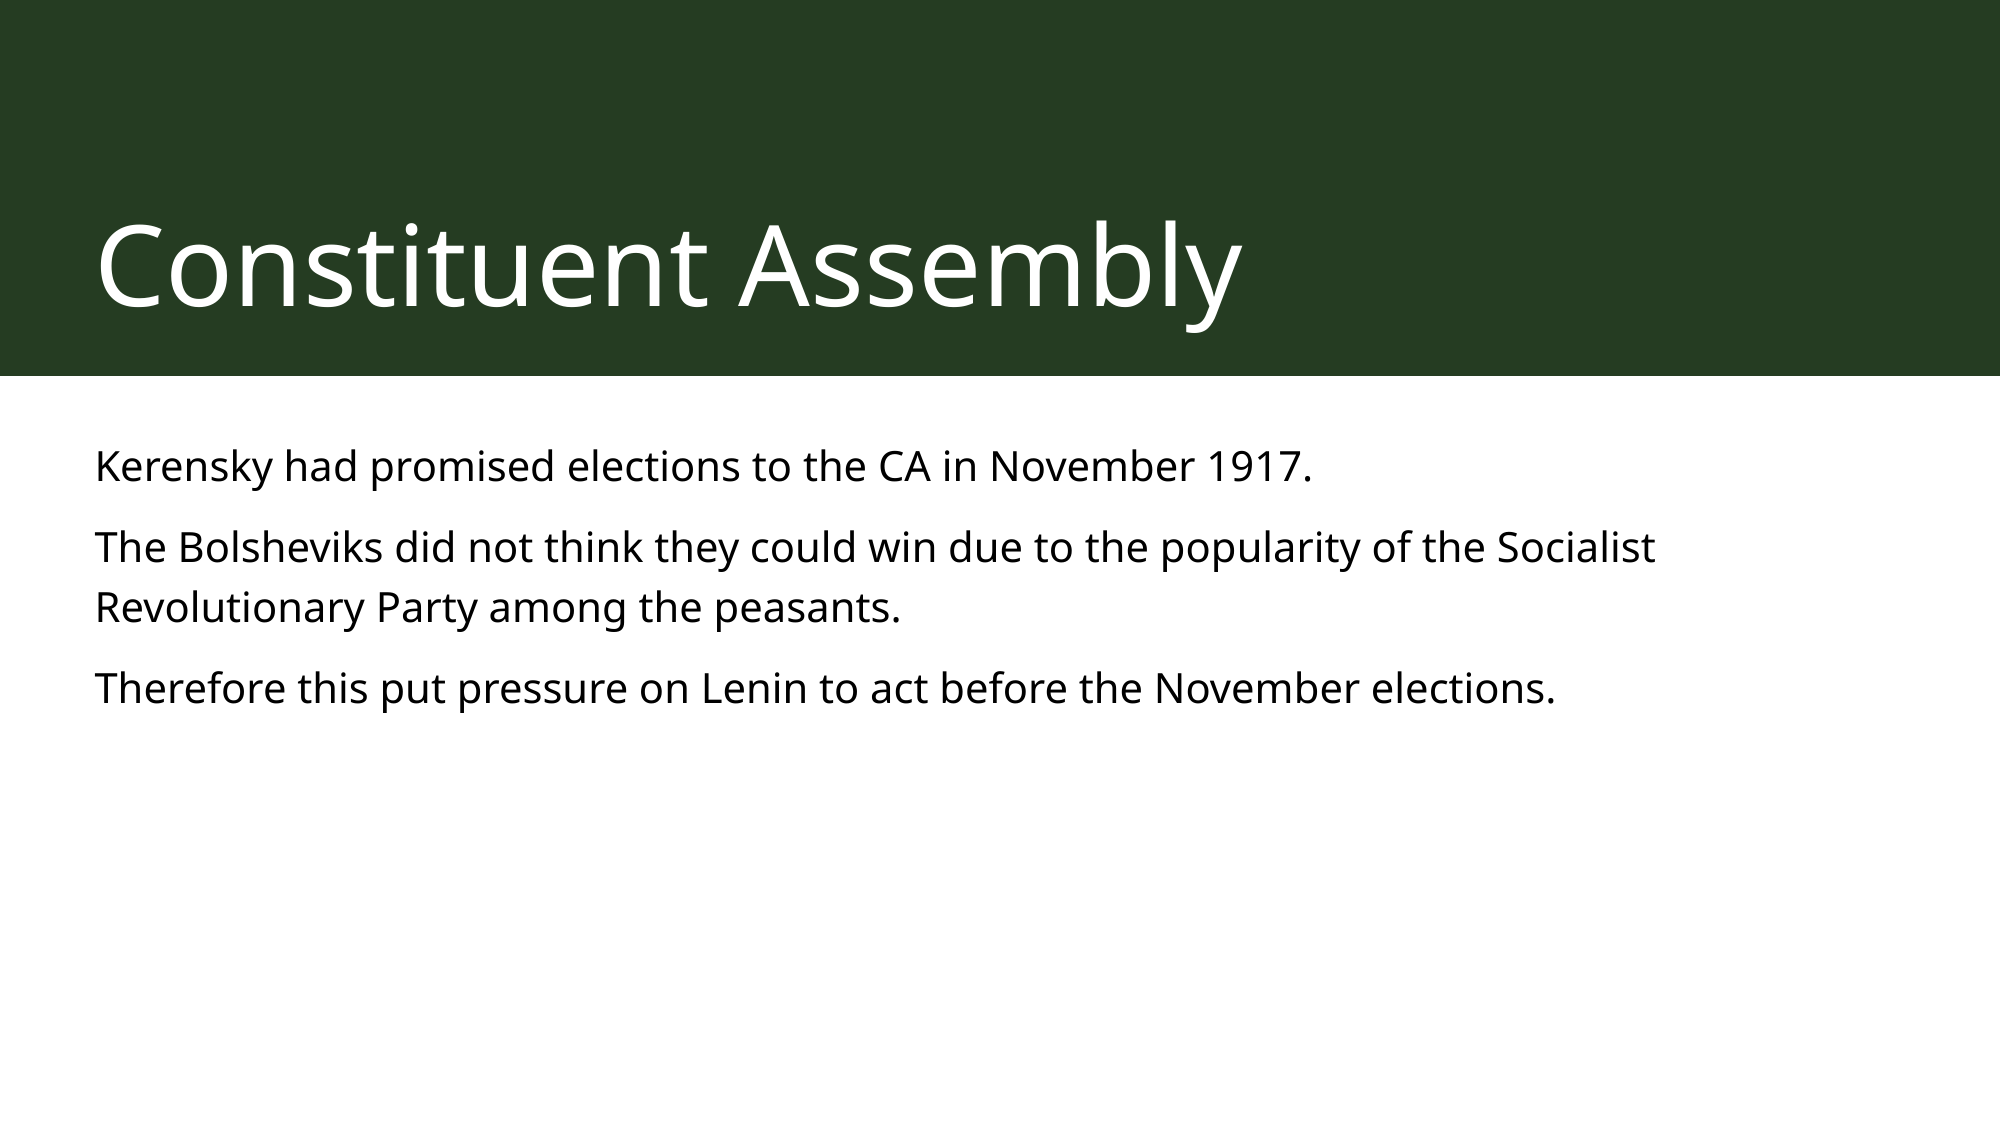

# Constituent Assembly
Kerensky had promised elections to the CA in November 1917.
The Bolsheviks did not think they could win due to the popularity of the Socialist Revolutionary Party among the peasants.
Therefore this put pressure on Lenin to act before the November elections.